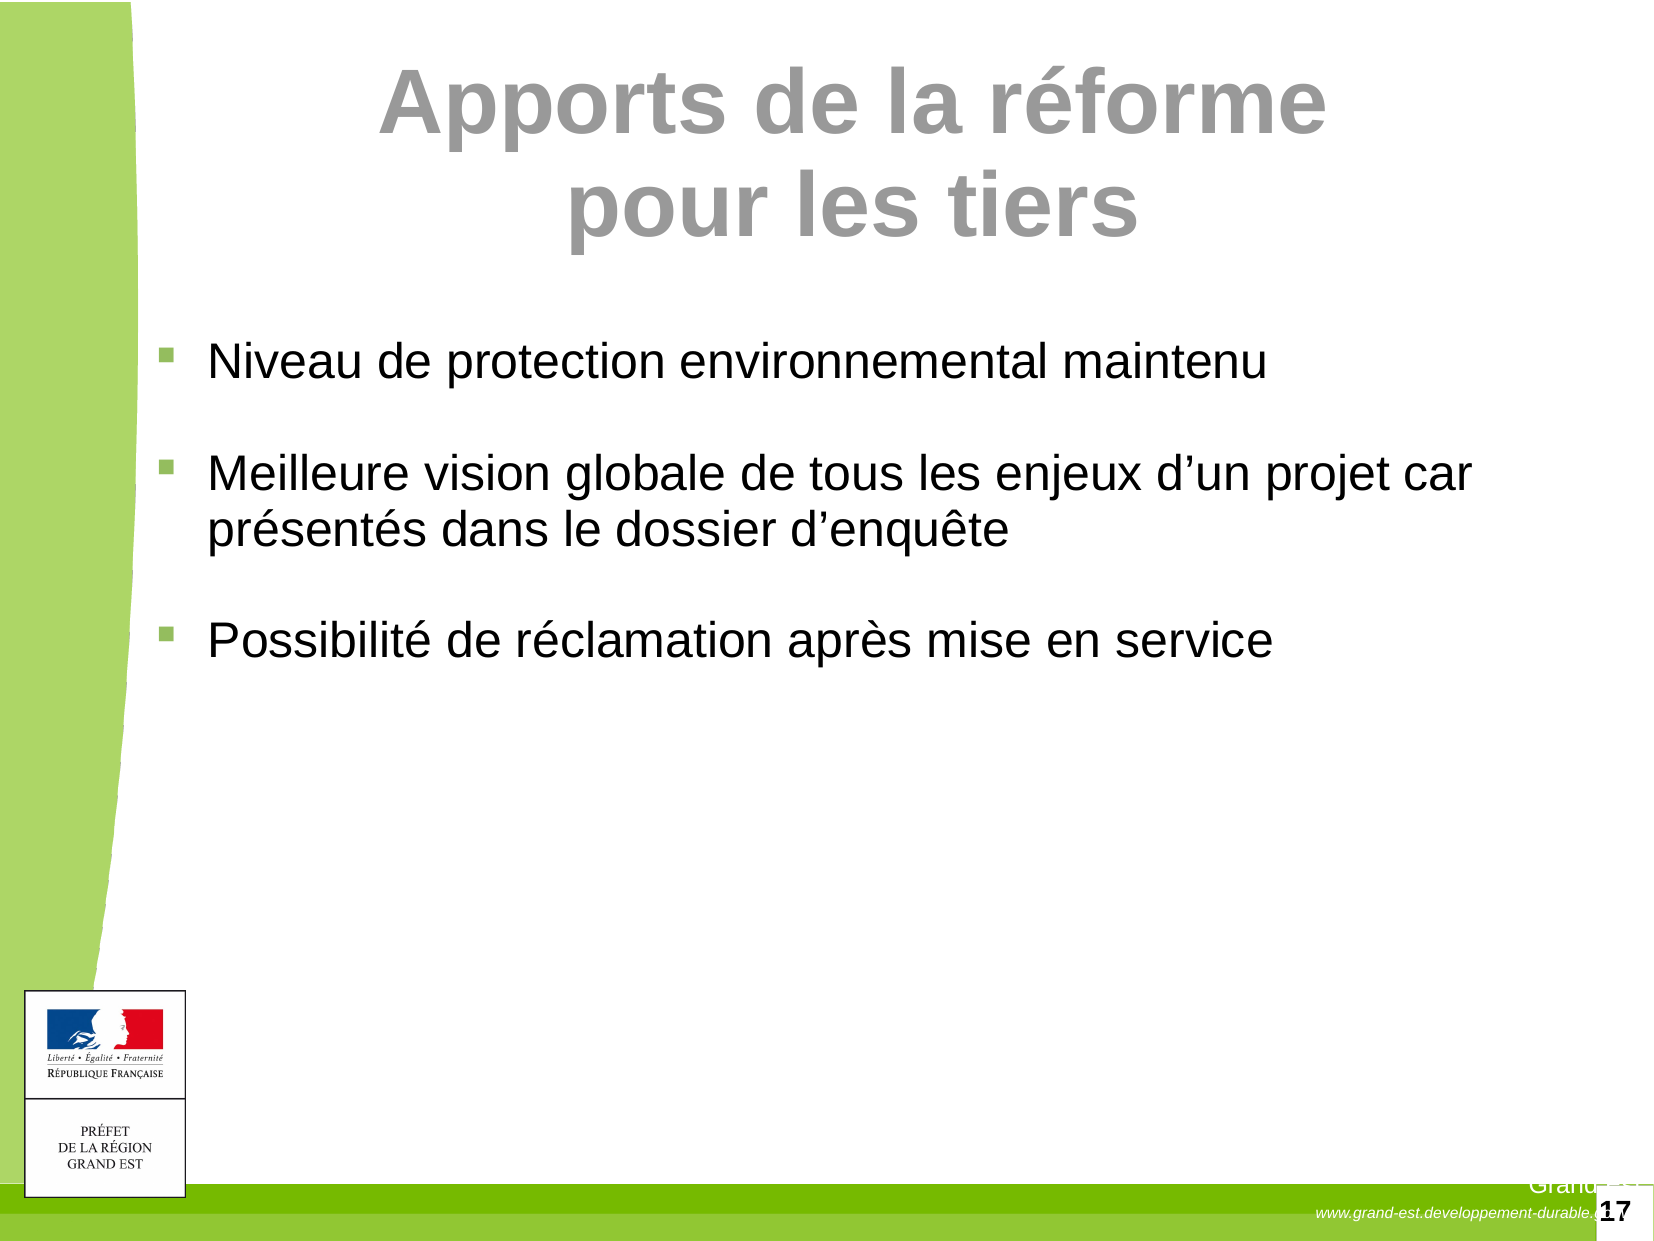

# Apports de la réforme pour les tiers
Niveau de protection environnemental maintenu
Meilleure vision globale de tous les enjeux d’un projet car présentés dans le dossier d’enquête
Possibilité de réclamation après mise en service
17